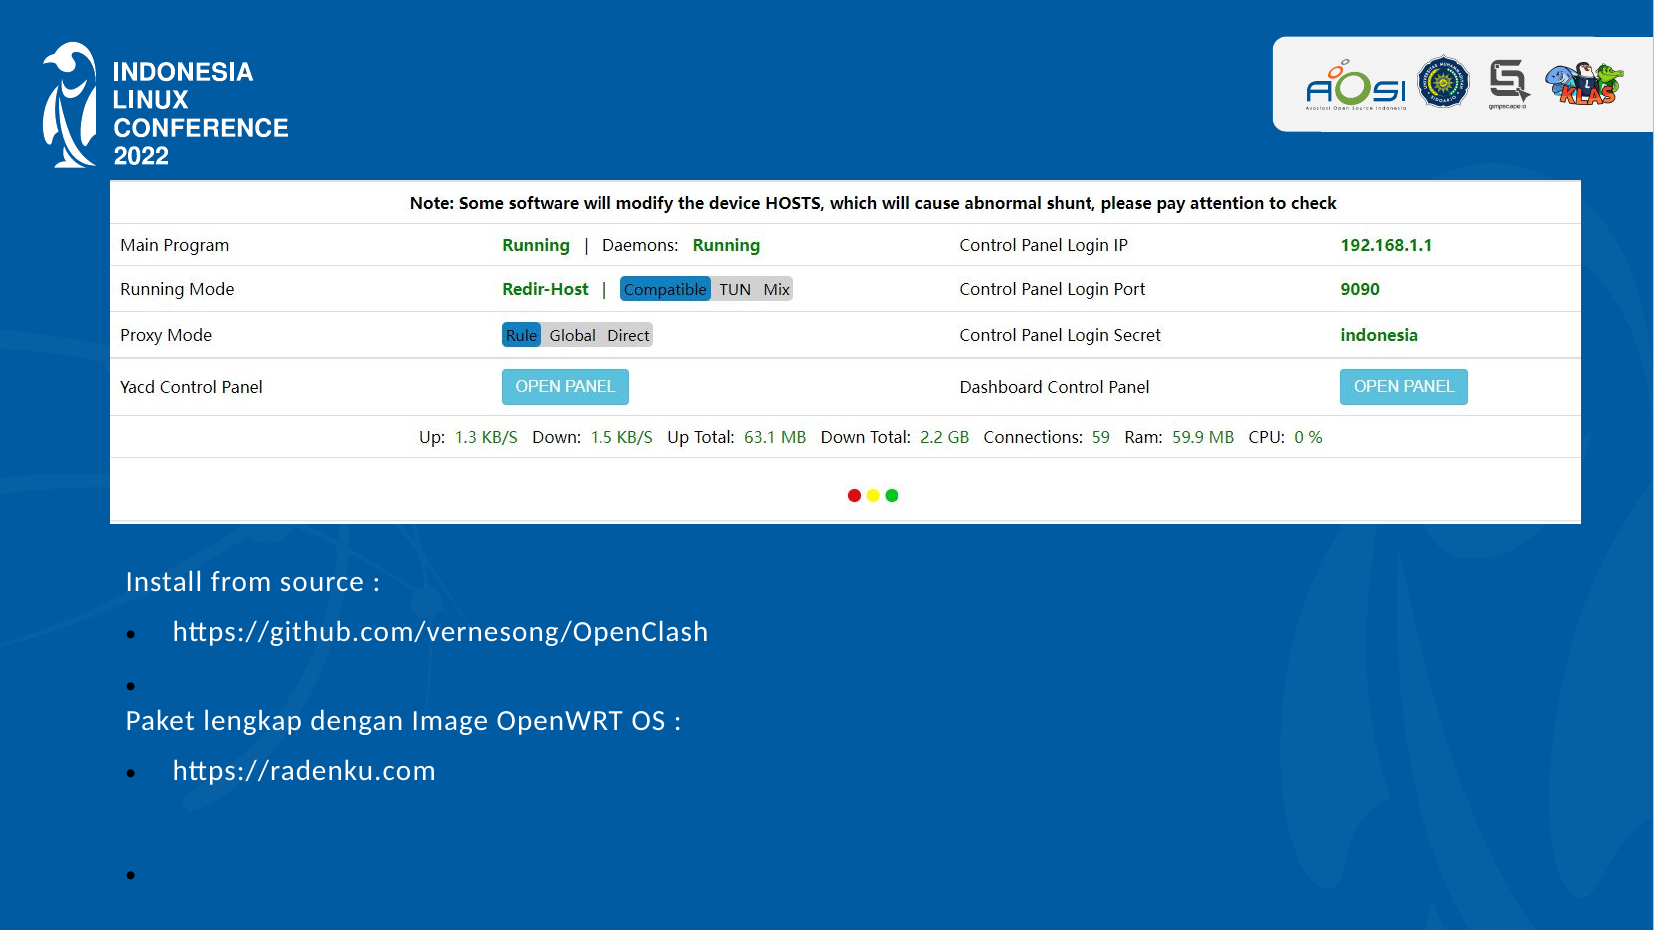

Install from source :
https://github.com/vernesong/OpenClash
Paket lengkap dengan Image OpenWRT OS :
https://radenku.com